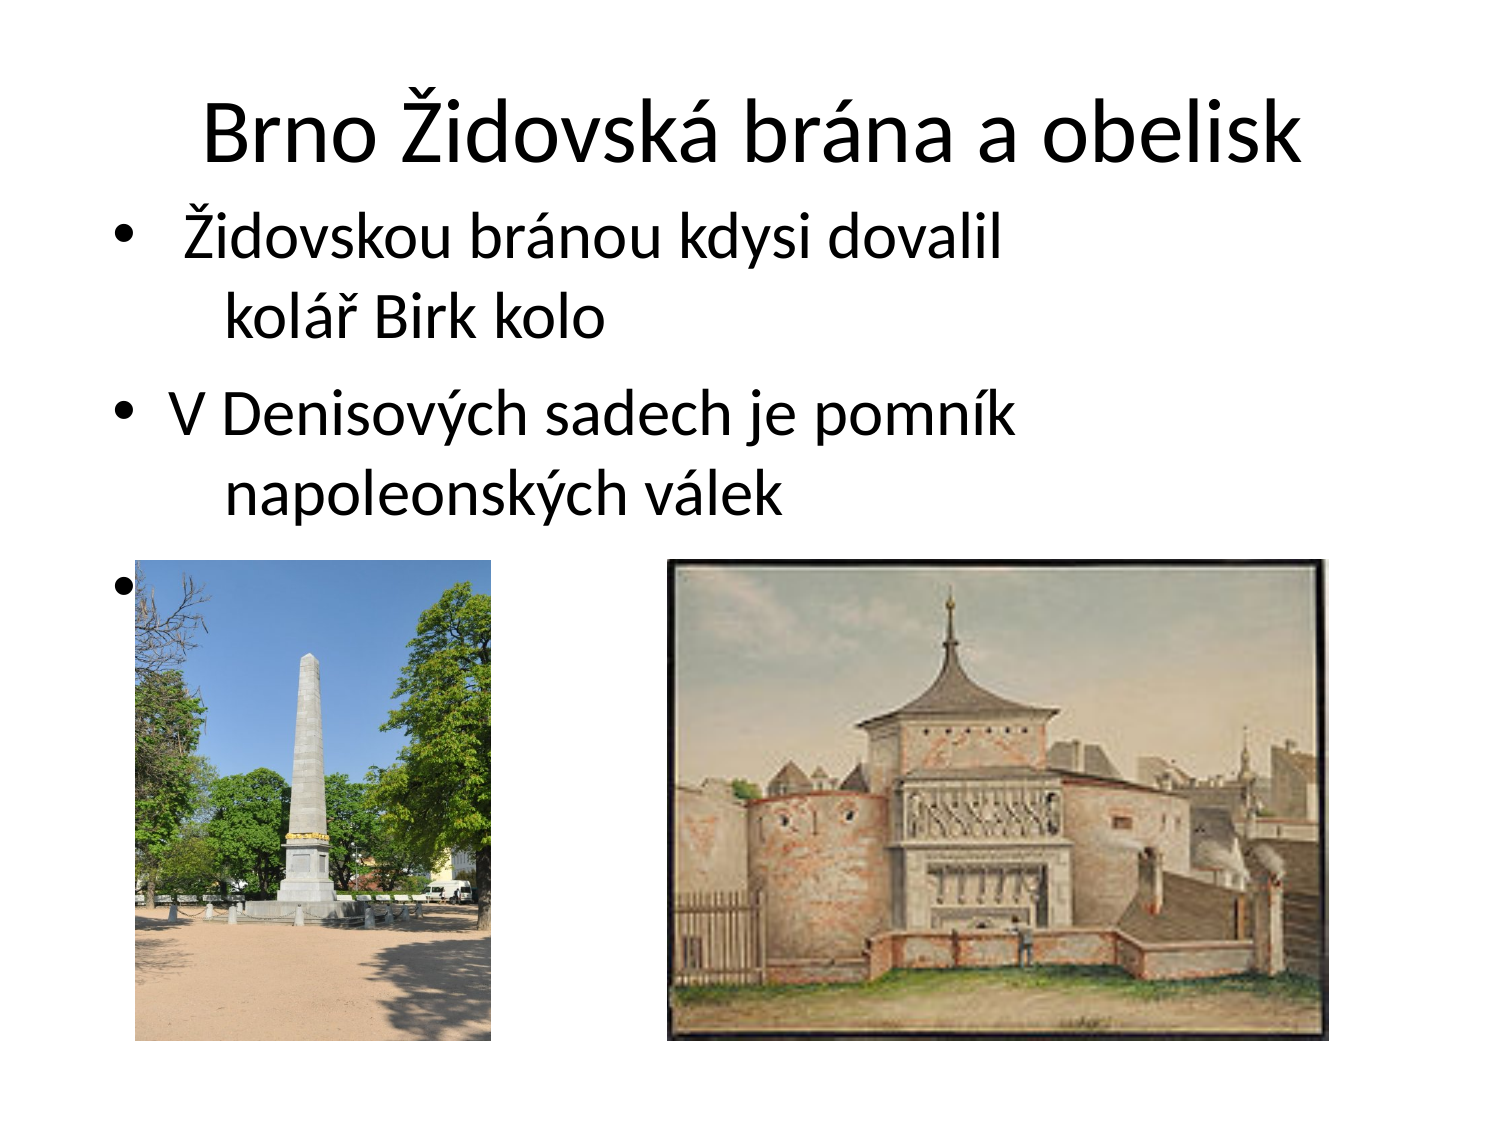

# Brno Židovská brána a obelisk
 Židovskou bránou kdysi dovalil kolář Birk kolo
V Denisových sadech je pomník napoleonských válek